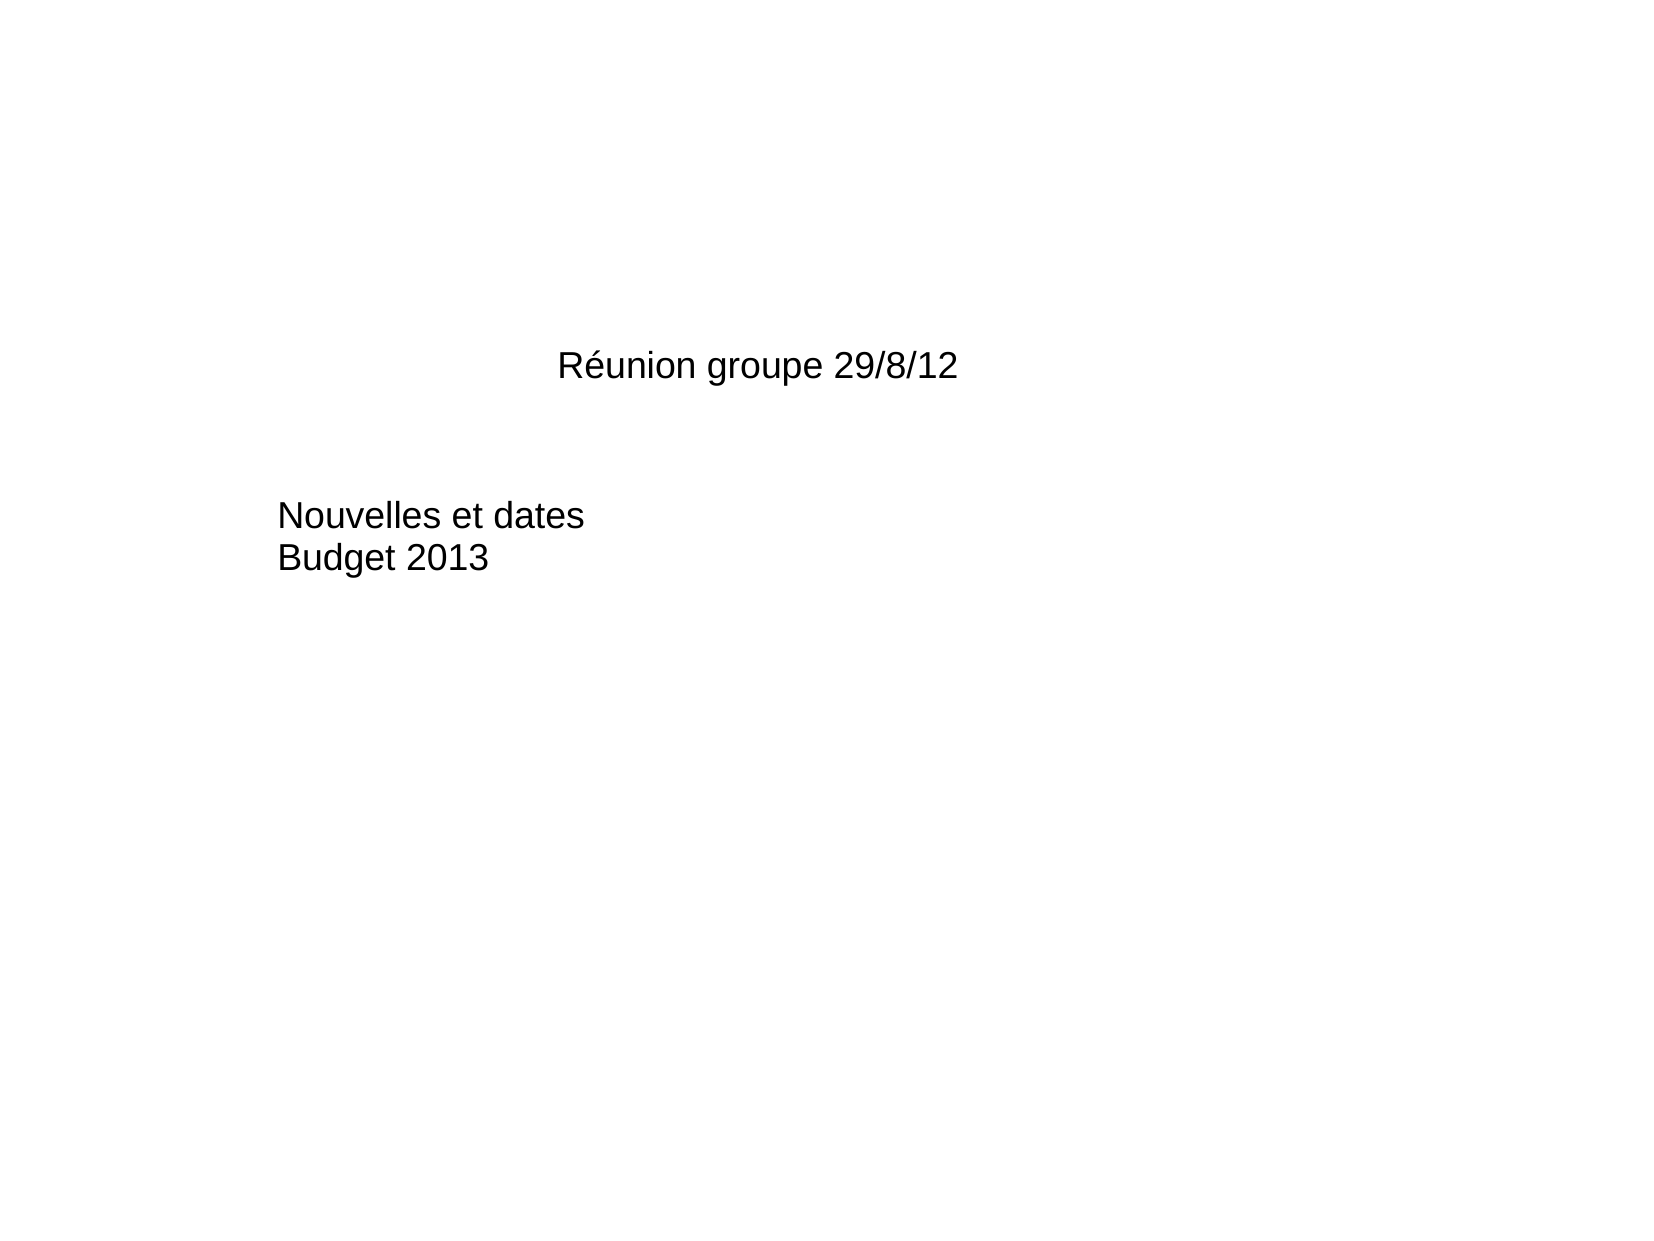

Réunion groupe 29/8/12
Nouvelles et dates
Budget 2013